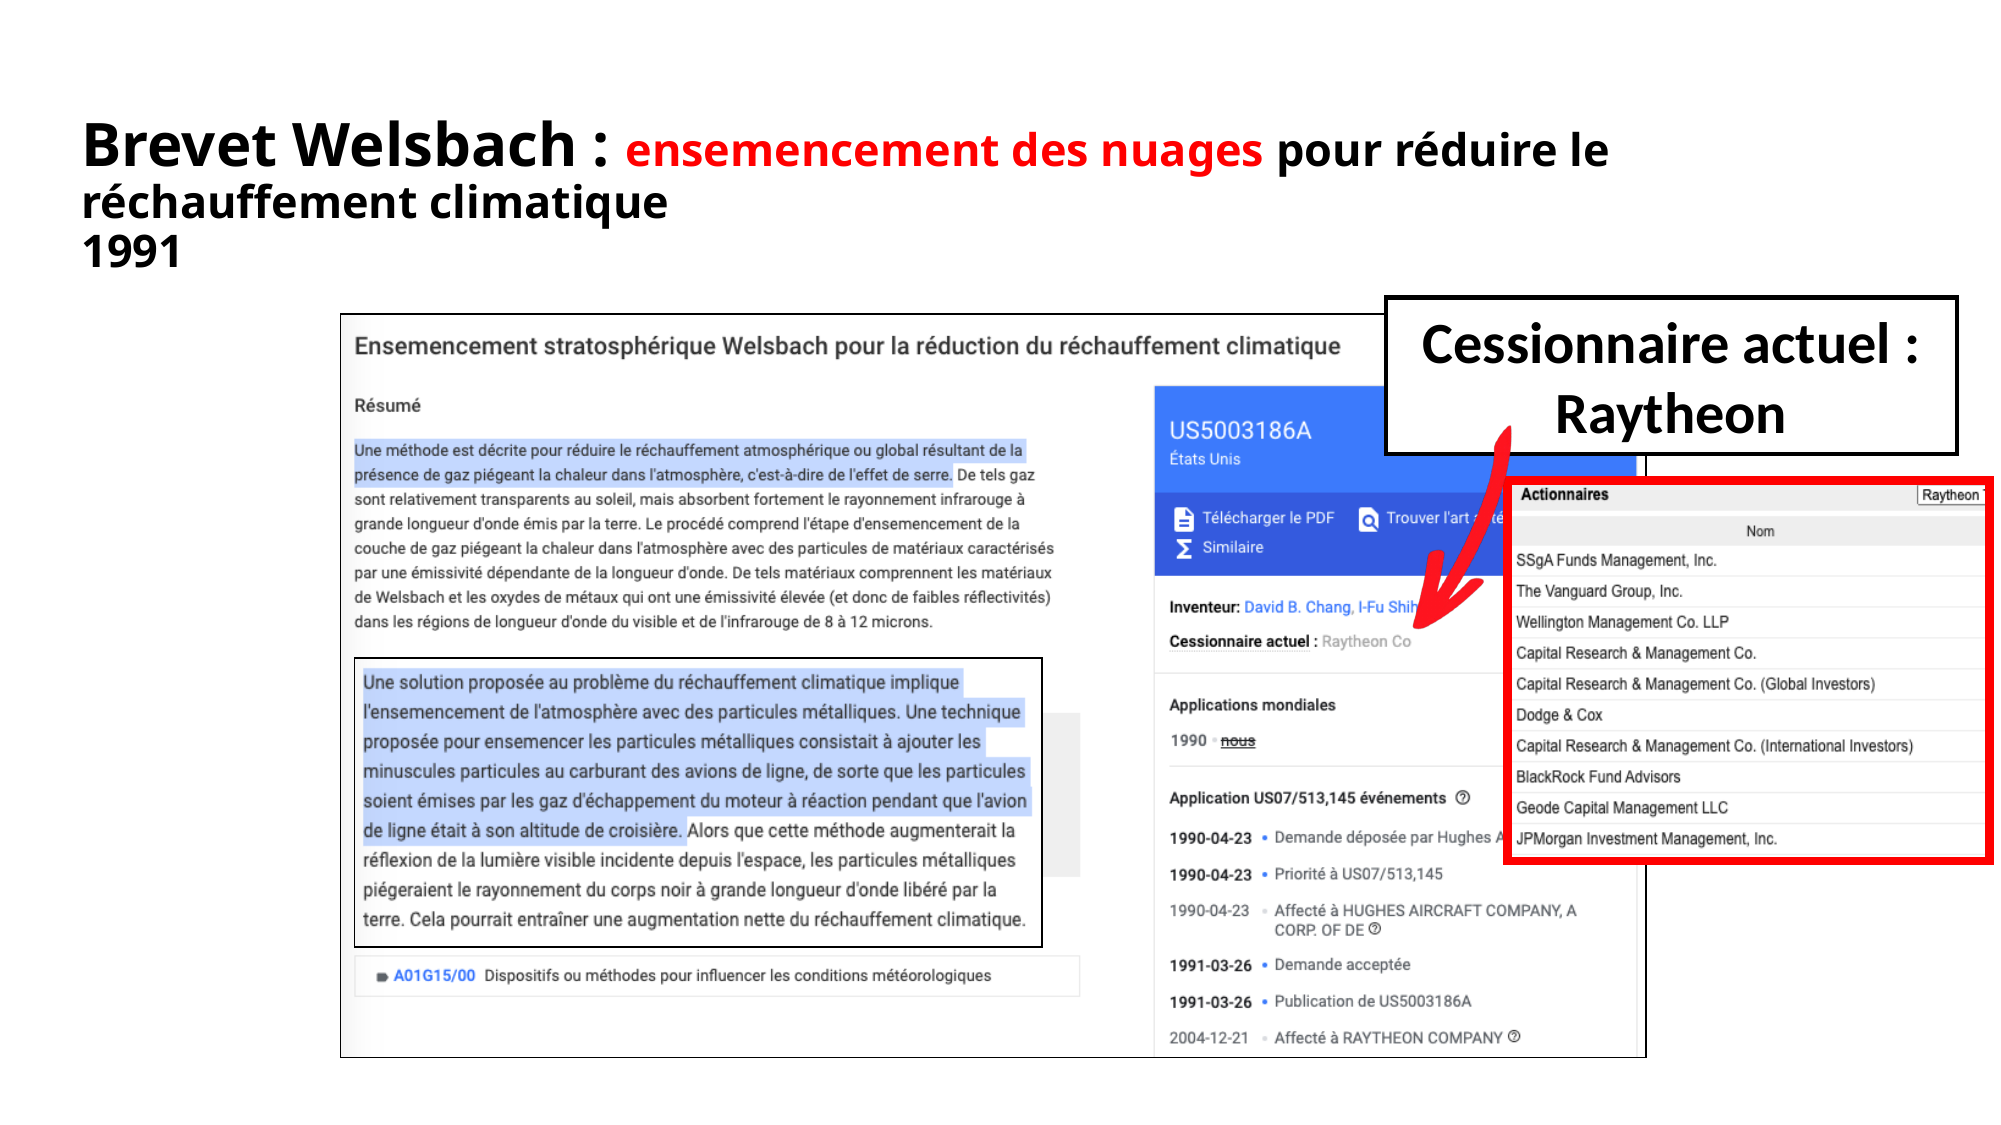

# Brevet Welsbach : ensemencement des nuages pour réduire le réchauffement climatique 1991
Cessionnaire actuel : Raytheon